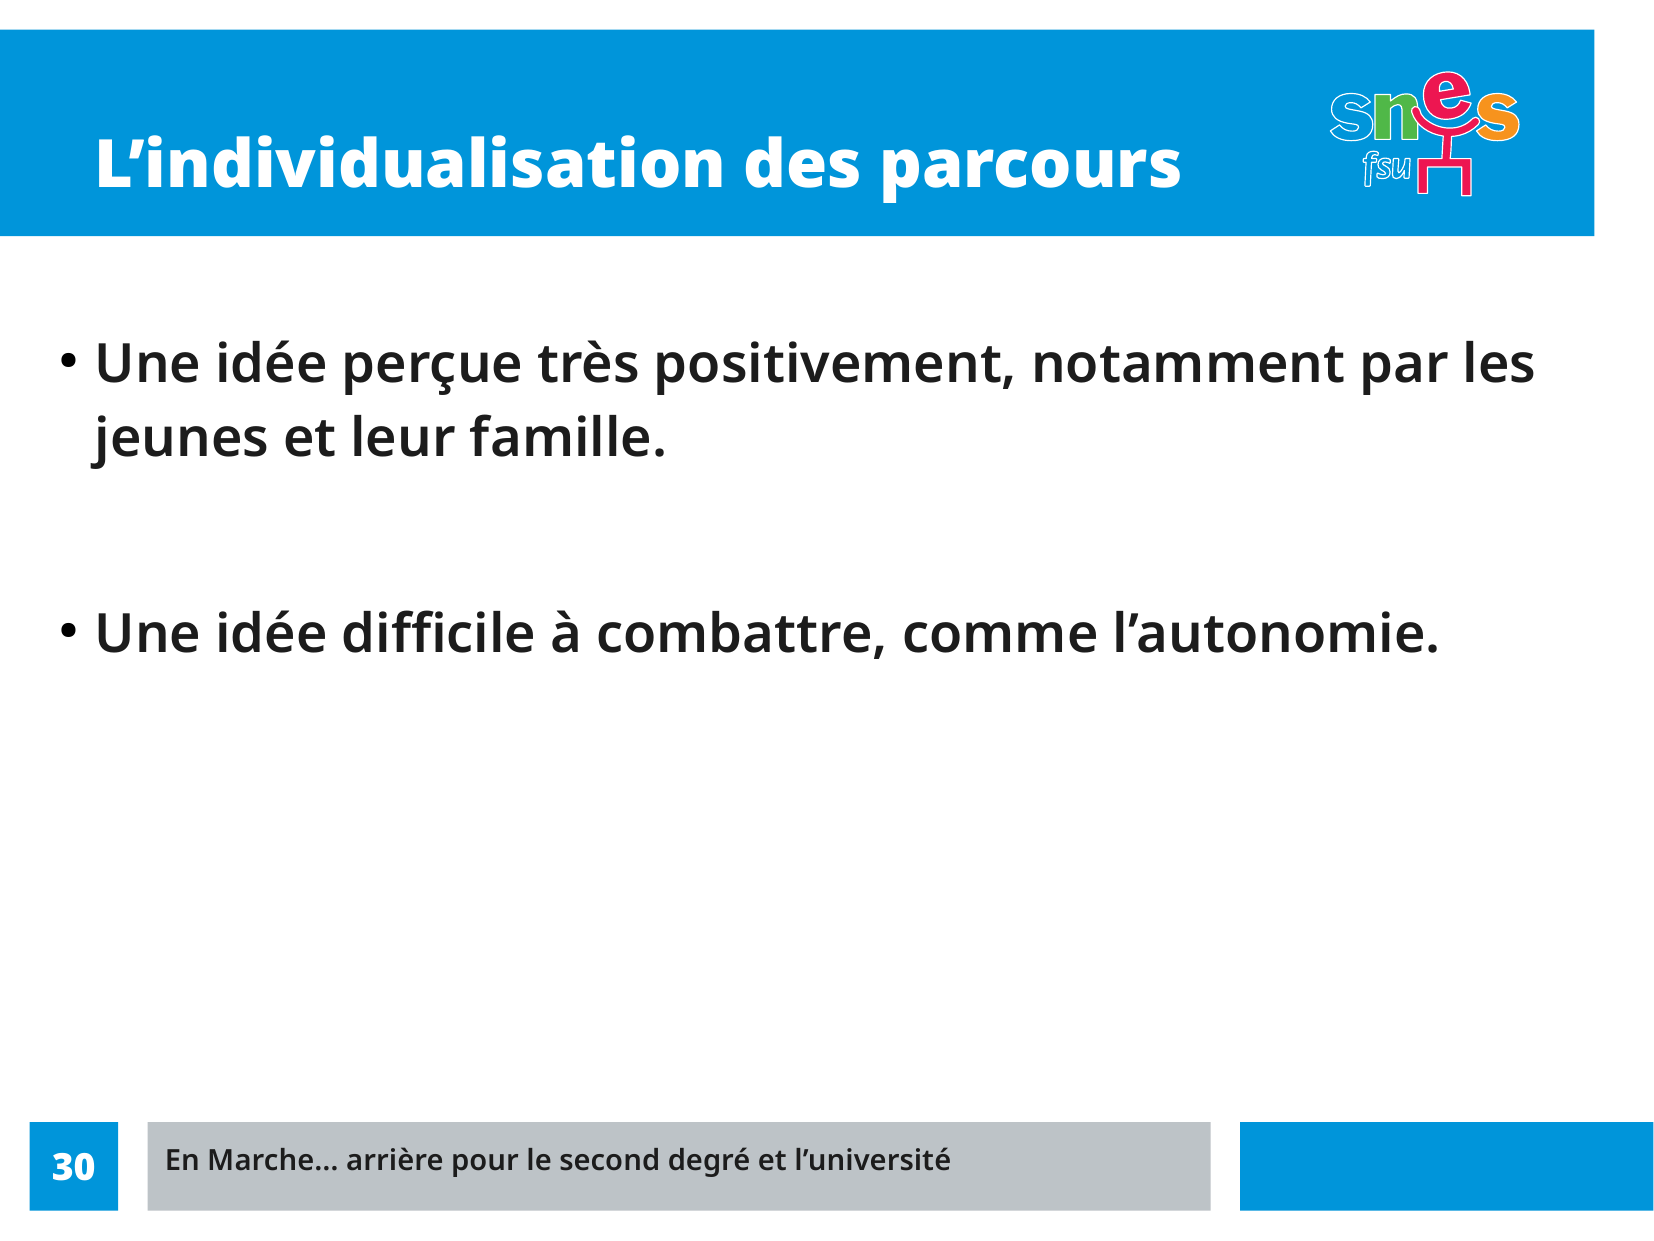

# L’individualisation des parcours
Une idée perçue très positivement, notamment par les jeunes et leur famille.
Une idée difficile à combattre, comme l’autonomie.
30
En Marche… arrière pour le second degré et l’université